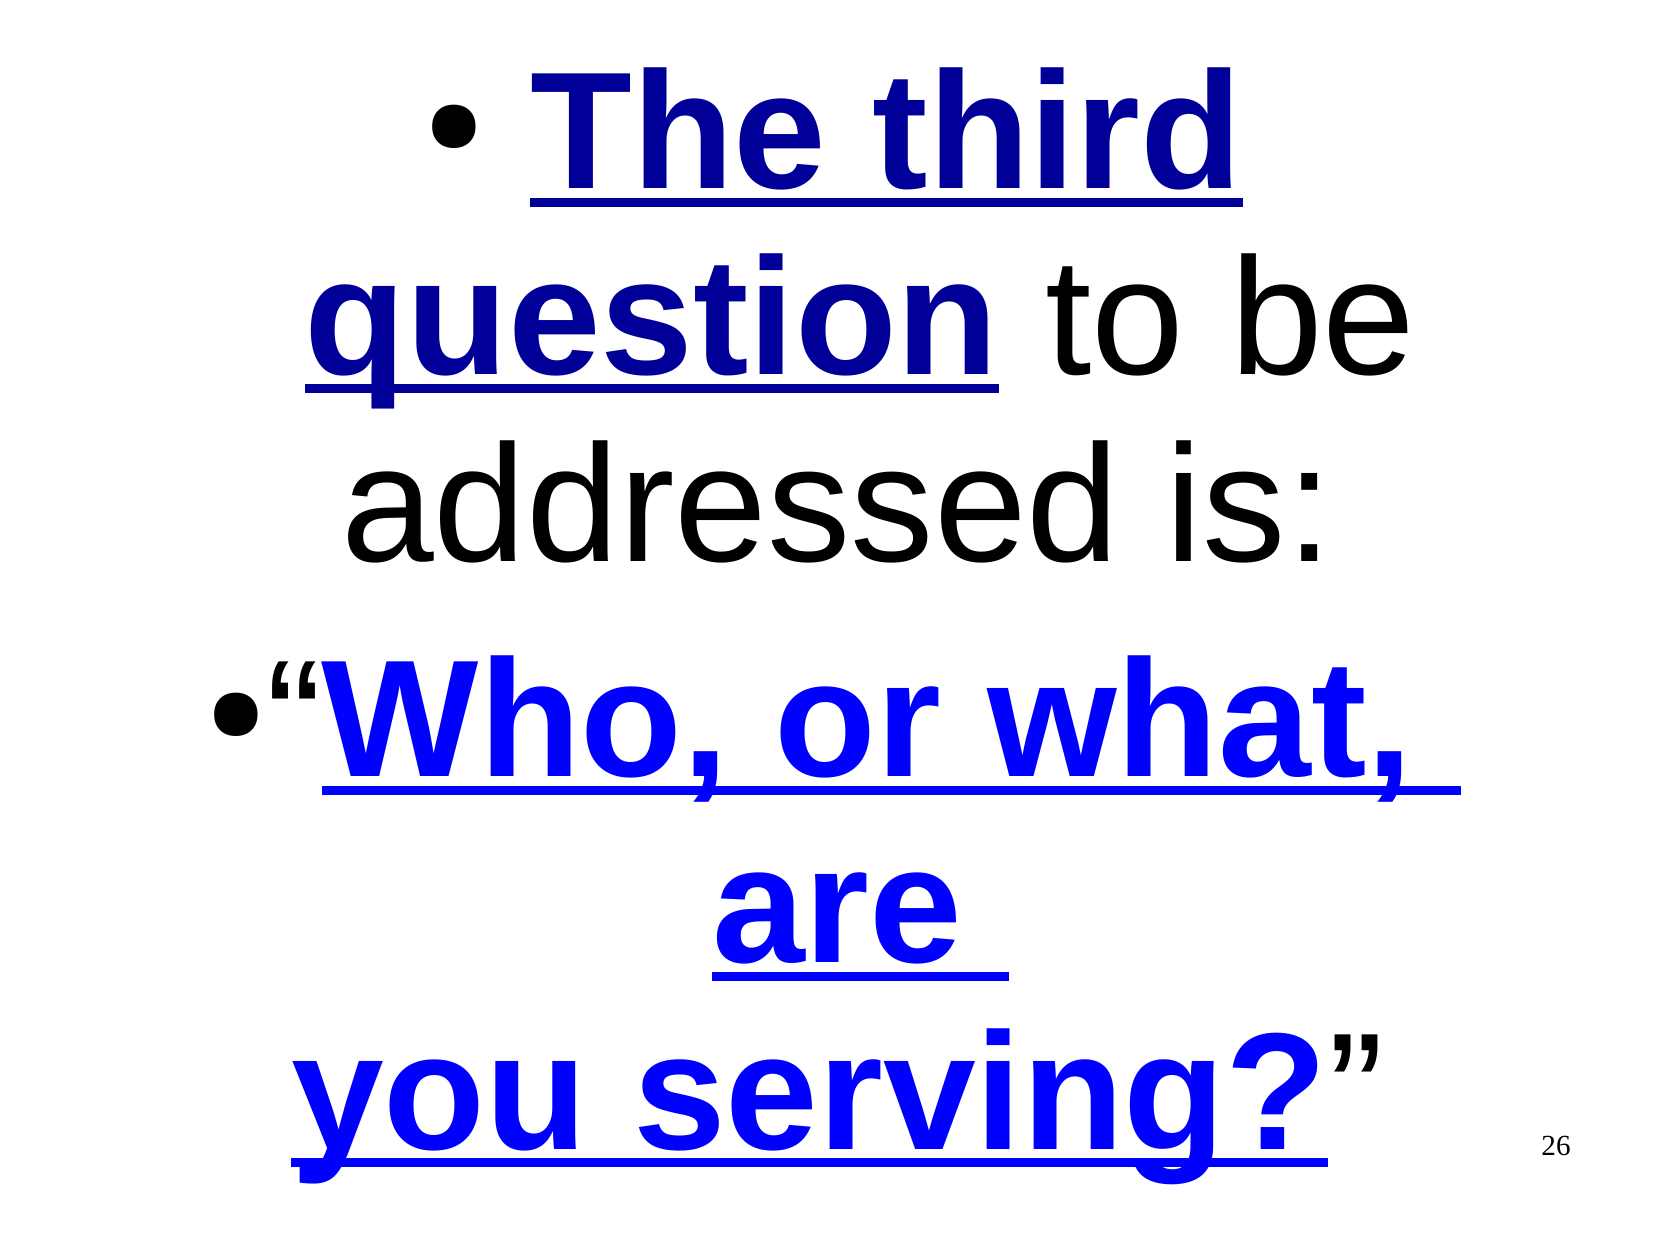

# The third question to be addressed is:
“Who, or what,
are
you serving?”
26